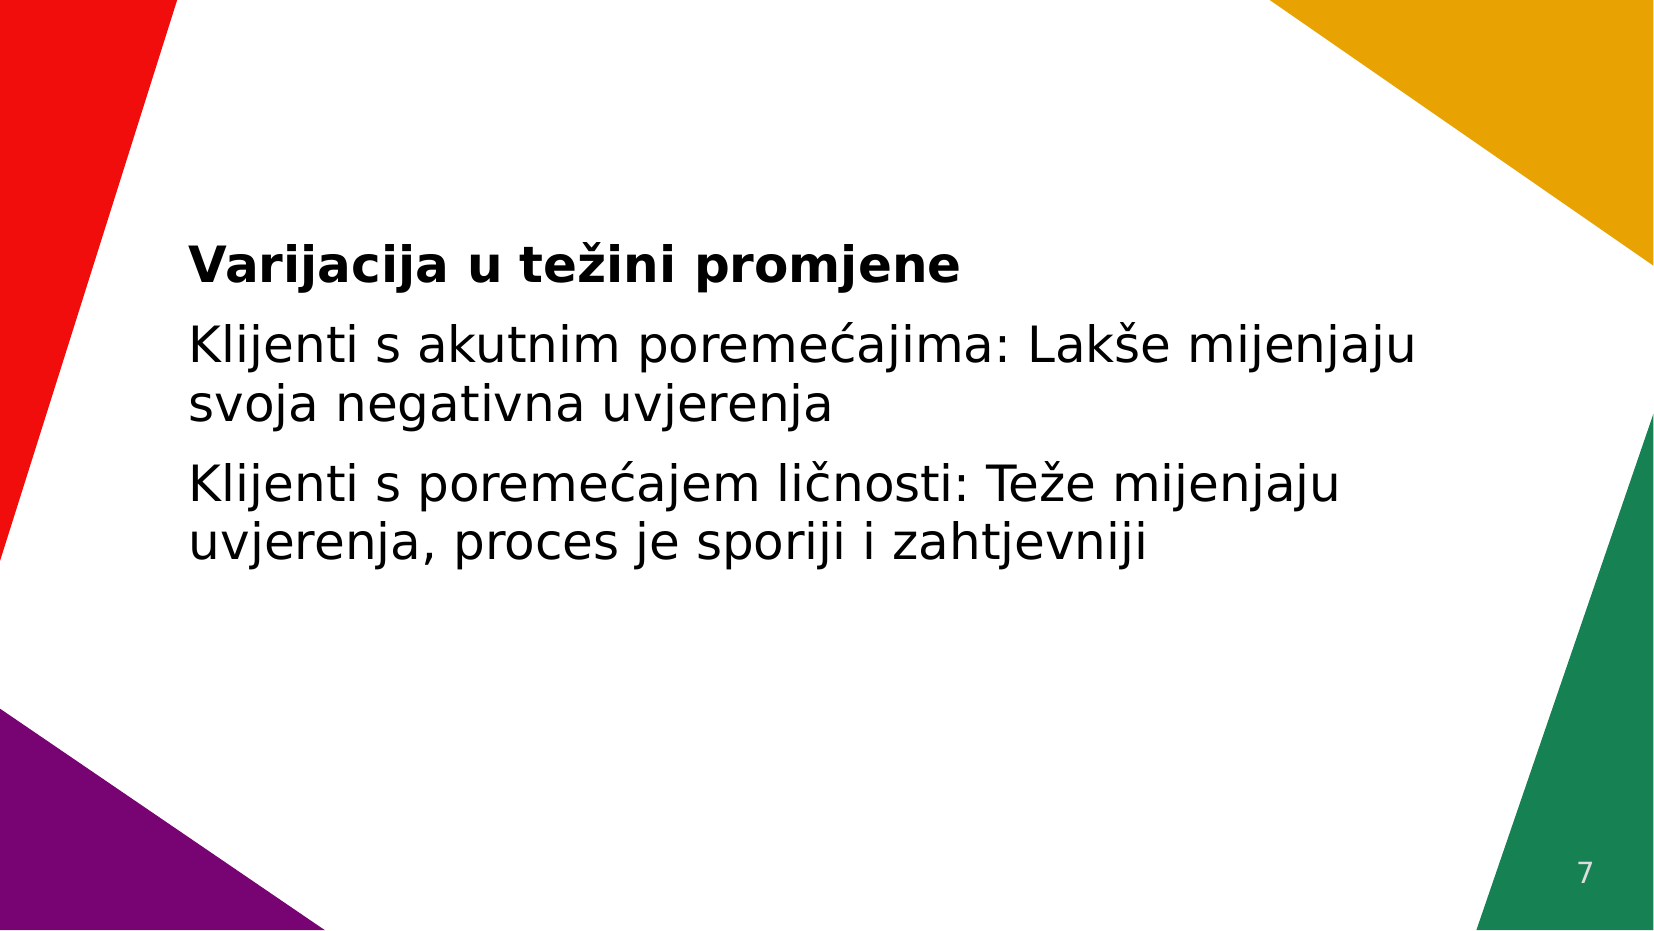

#
Varijacija u težini promjene
Klijenti s akutnim poremećajima: Lakše mijenjaju svoja negativna uvjerenja
Klijenti s poremećajem ličnosti: Teže mijenjaju uvjerenja, proces je sporiji i zahtjevniji
7